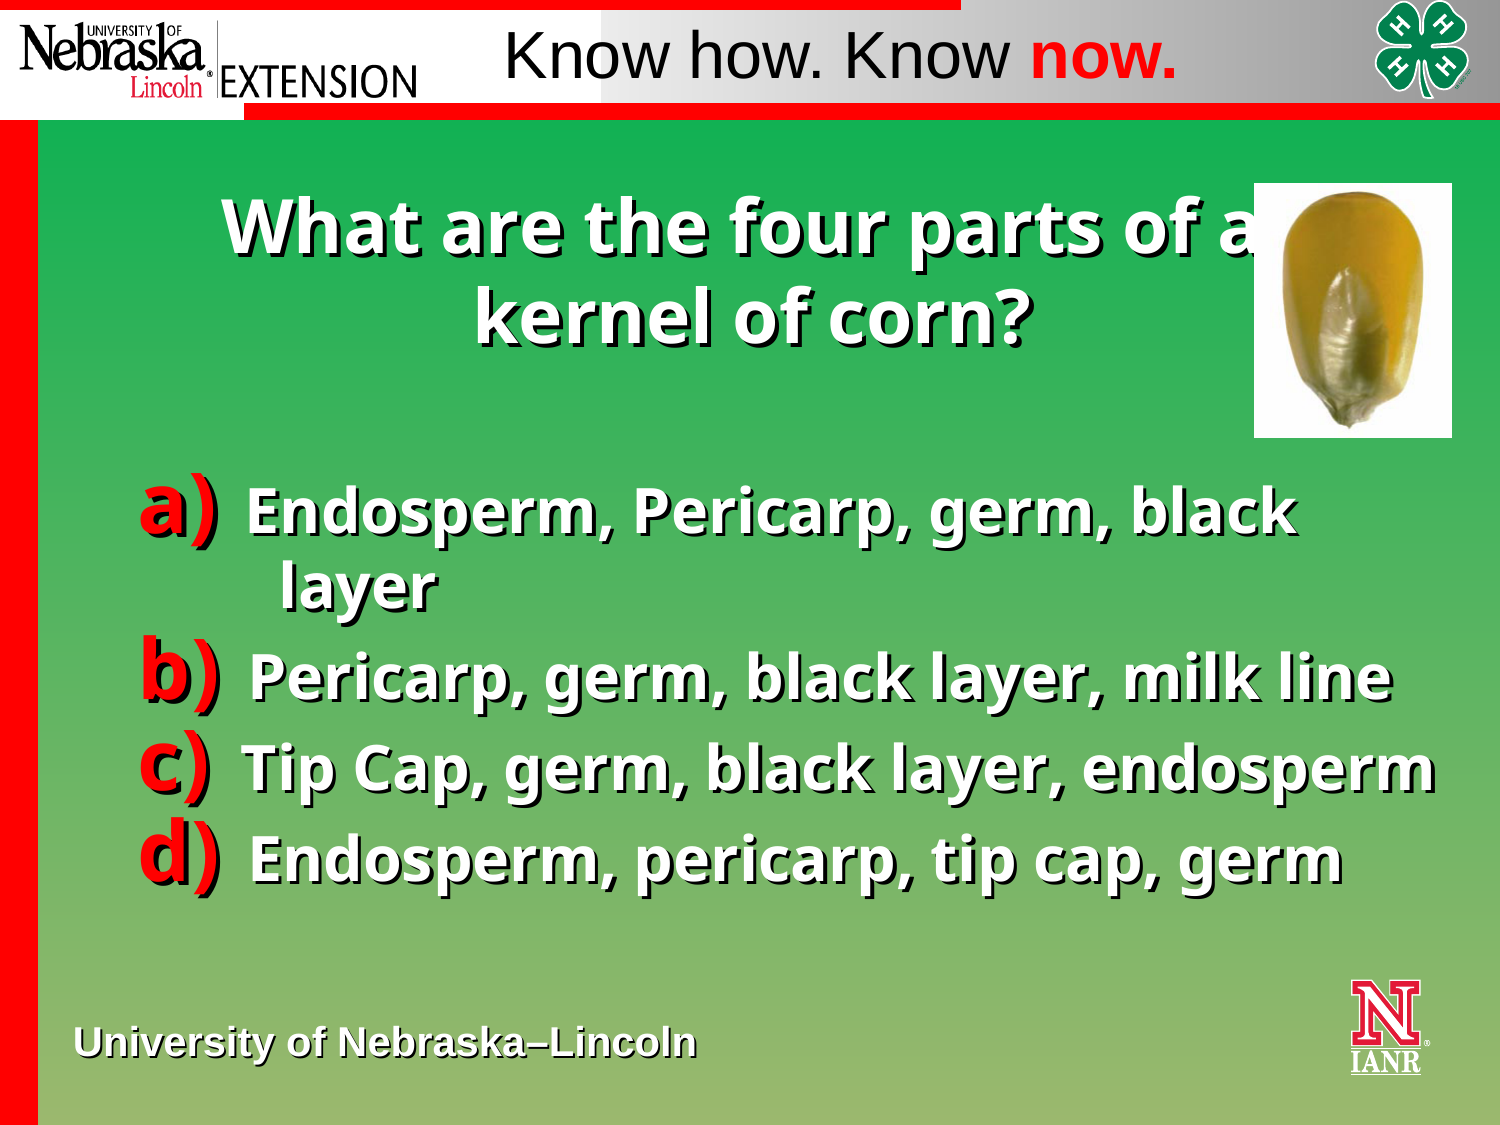

# What are the four parts of a kernel of corn?
 Endosperm, Pericarp, germ, black layer
 Pericarp, germ, black layer, milk line
 Tip Cap, germ, black layer, endosperm
 Endosperm, pericarp, tip cap, germ